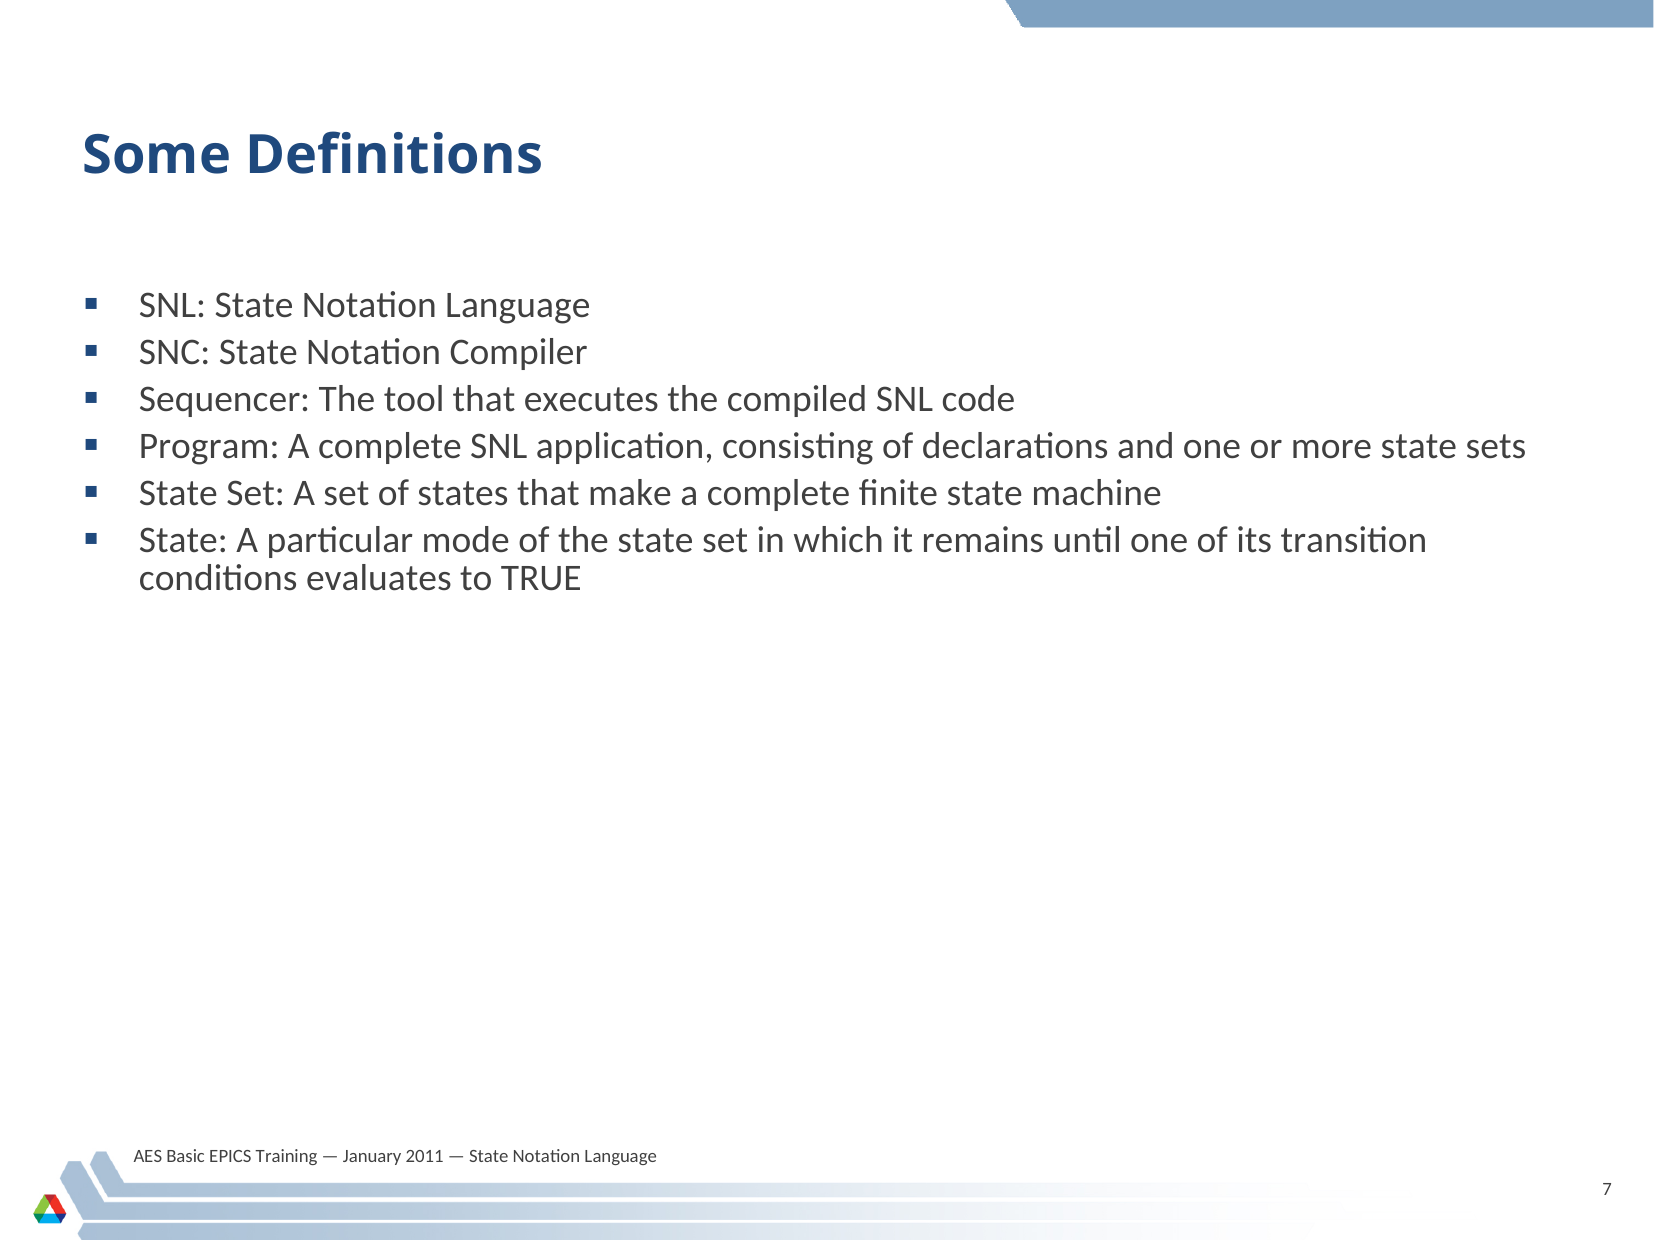

# Some Definitions
SNL: State Notation Language
SNC: State Notation Compiler
Sequencer: The tool that executes the compiled SNL code
Program: A complete SNL application, consisting of declarations and one or more state sets
State Set: A set of states that make a complete finite state machine
State: A particular mode of the state set in which it remains until one of its transition conditions evaluates to TRUE
AES Basic EPICS Training — January 2011 — State Notation Language
7